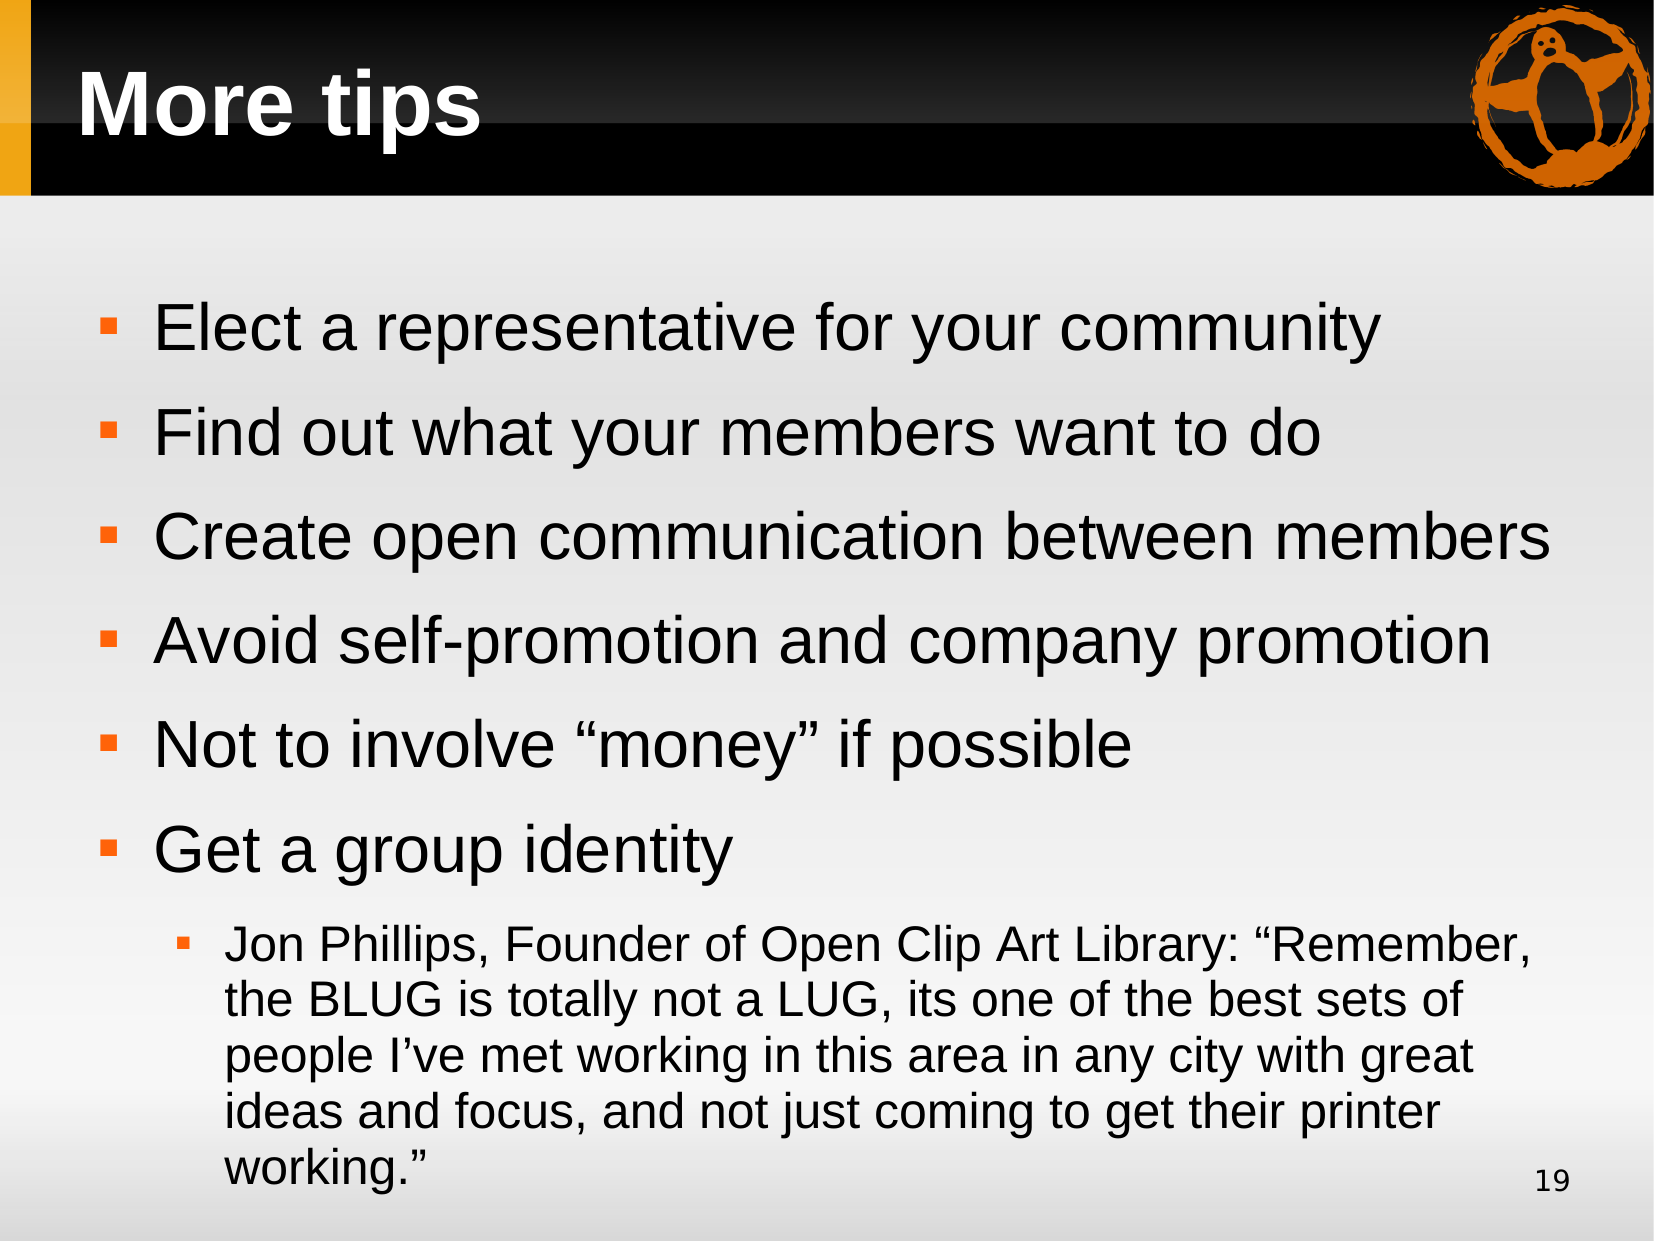

# More tips
Elect a representative for your community
Find out what your members want to do
Create open communication between members
Avoid self-promotion and company promotion
Not to involve “money” if possible
Get a group identity
Jon Phillips, Founder of Open Clip Art Library: “Remember, the BLUG is totally not a LUG, its one of the best sets of people I’ve met working in this area in any city with great ideas and focus, and not just coming to get their printer working.”
19